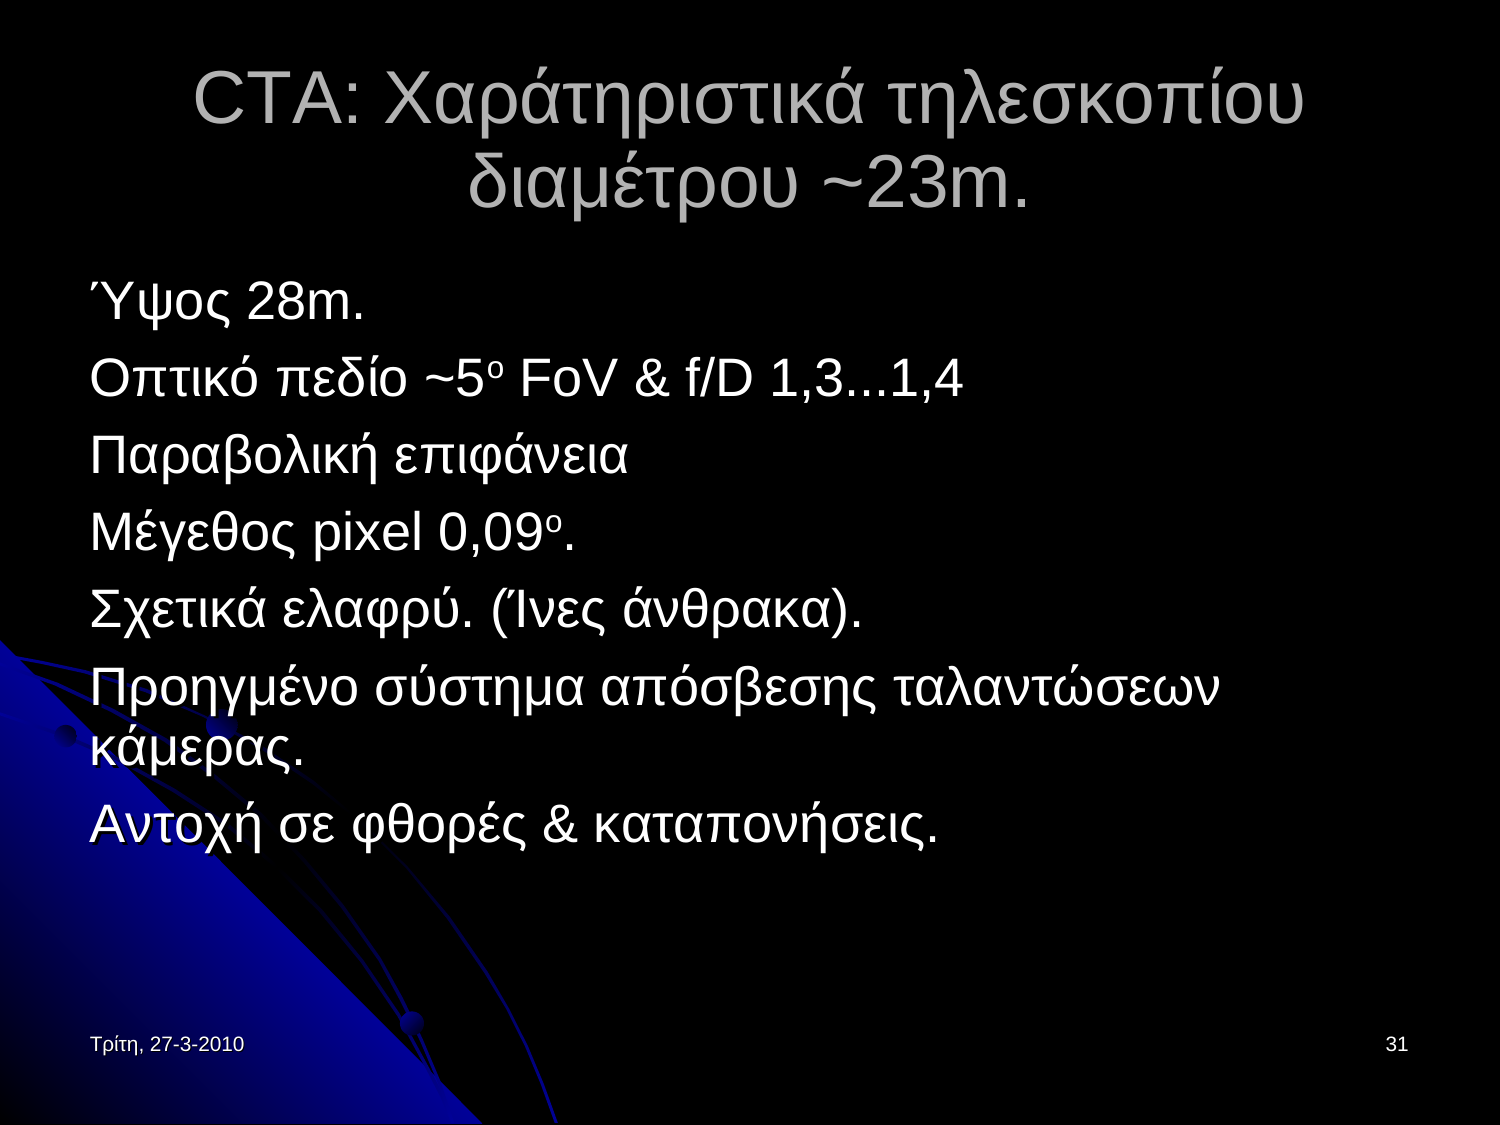

# CTA: Χαράτηριστικά τηλεσκοπίου διαμέτρου ~23m.
Ύψος 28m.
Οπτικό πεδίο ~5ο FoV & f/D 1,3...1,4
Παραβολική επιφάνεια
Μέγεθος pixel 0,09o.
Σχετικά ελαφρύ. (Ίνες άνθρακα).
Προηγμένο σύστημα απόσβεσης ταλαντώσεων κάμερας.
Αντοχή σε φθορές & καταπονήσεις.
Τρίτη, 27-3-2010
31